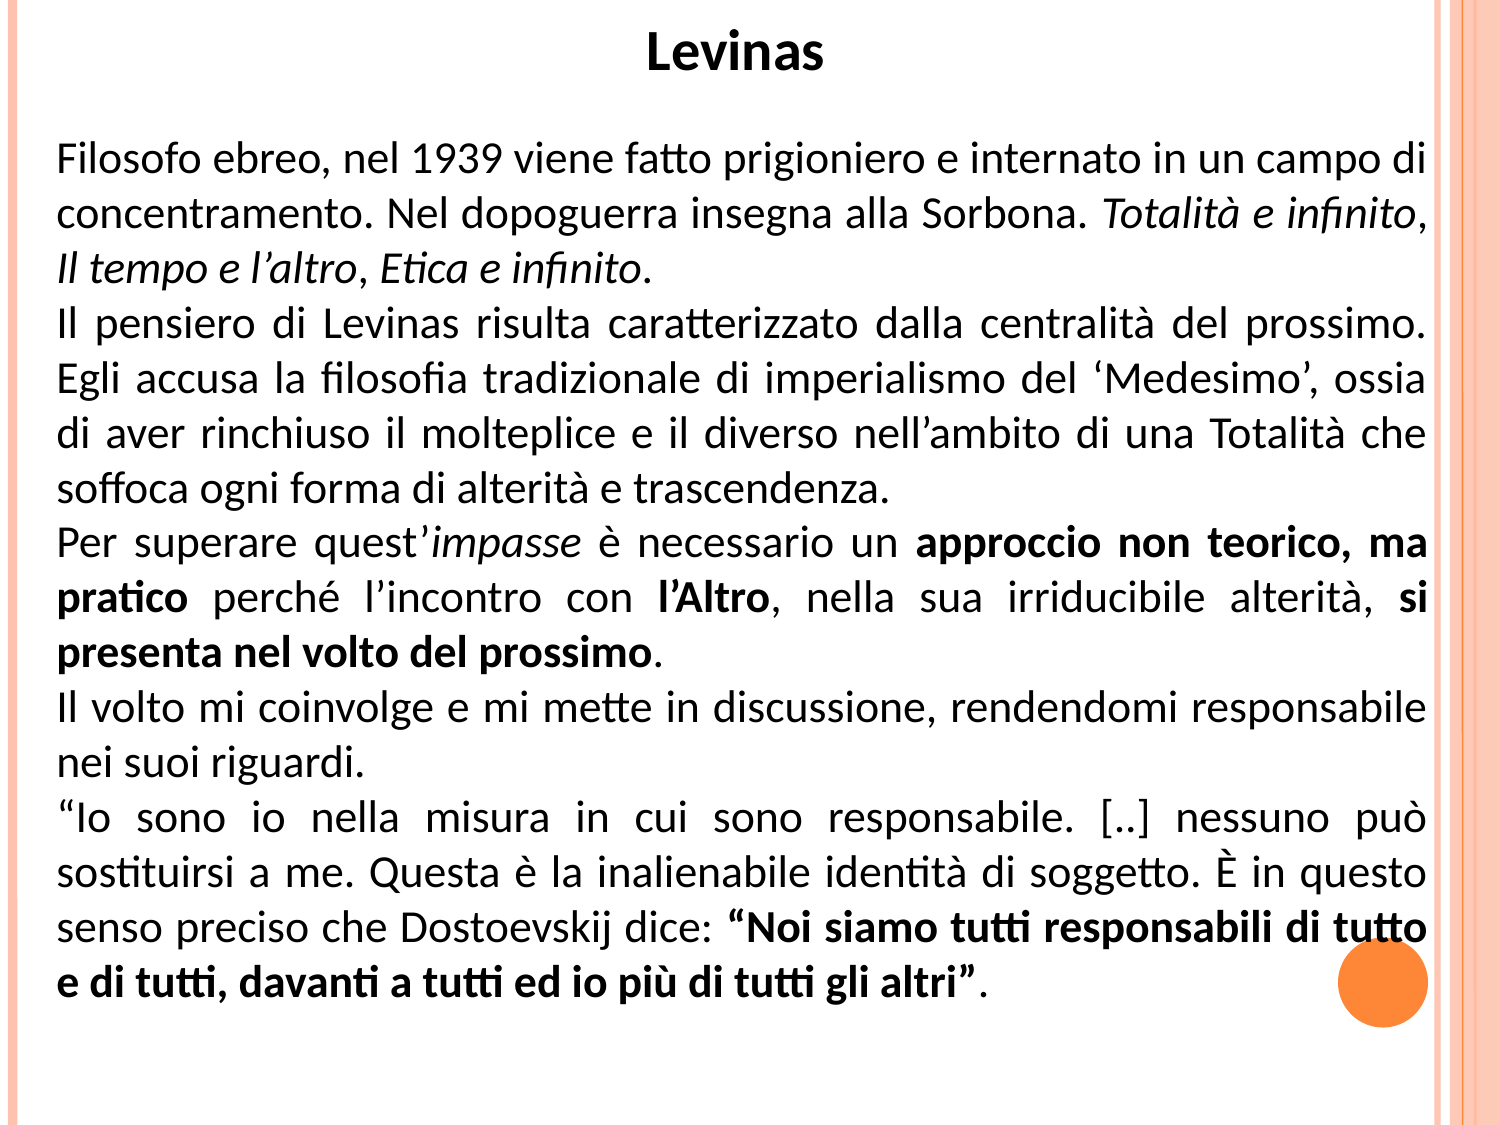

Levinas
Filosofo ebreo, nel 1939 viene fatto prigioniero e internato in un campo di concentramento. Nel dopoguerra insegna alla Sorbona. Totalità e infinito, Il tempo e l’altro, Etica e infinito.
Il pensiero di Levinas risulta caratterizzato dalla centralità del prossimo. Egli accusa la filosofia tradizionale di imperialismo del ‘Medesimo’, ossia di aver rinchiuso il molteplice e il diverso nell’ambito di una Totalità che soffoca ogni forma di alterità e trascendenza.
Per superare quest’impasse è necessario un approccio non teorico, ma pratico perché l’incontro con l’Altro, nella sua irriducibile alterità, si presenta nel volto del prossimo.
Il volto mi coinvolge e mi mette in discussione, rendendomi responsabile nei suoi riguardi.
“Io sono io nella misura in cui sono responsabile. [..] nessuno può sostituirsi a me. Questa è la inalienabile identità di soggetto. È in questo senso preciso che Dostoevskij dice: “Noi siamo tutti responsabili di tutto e di tutti, davanti a tutti ed io più di tutti gli altri”.